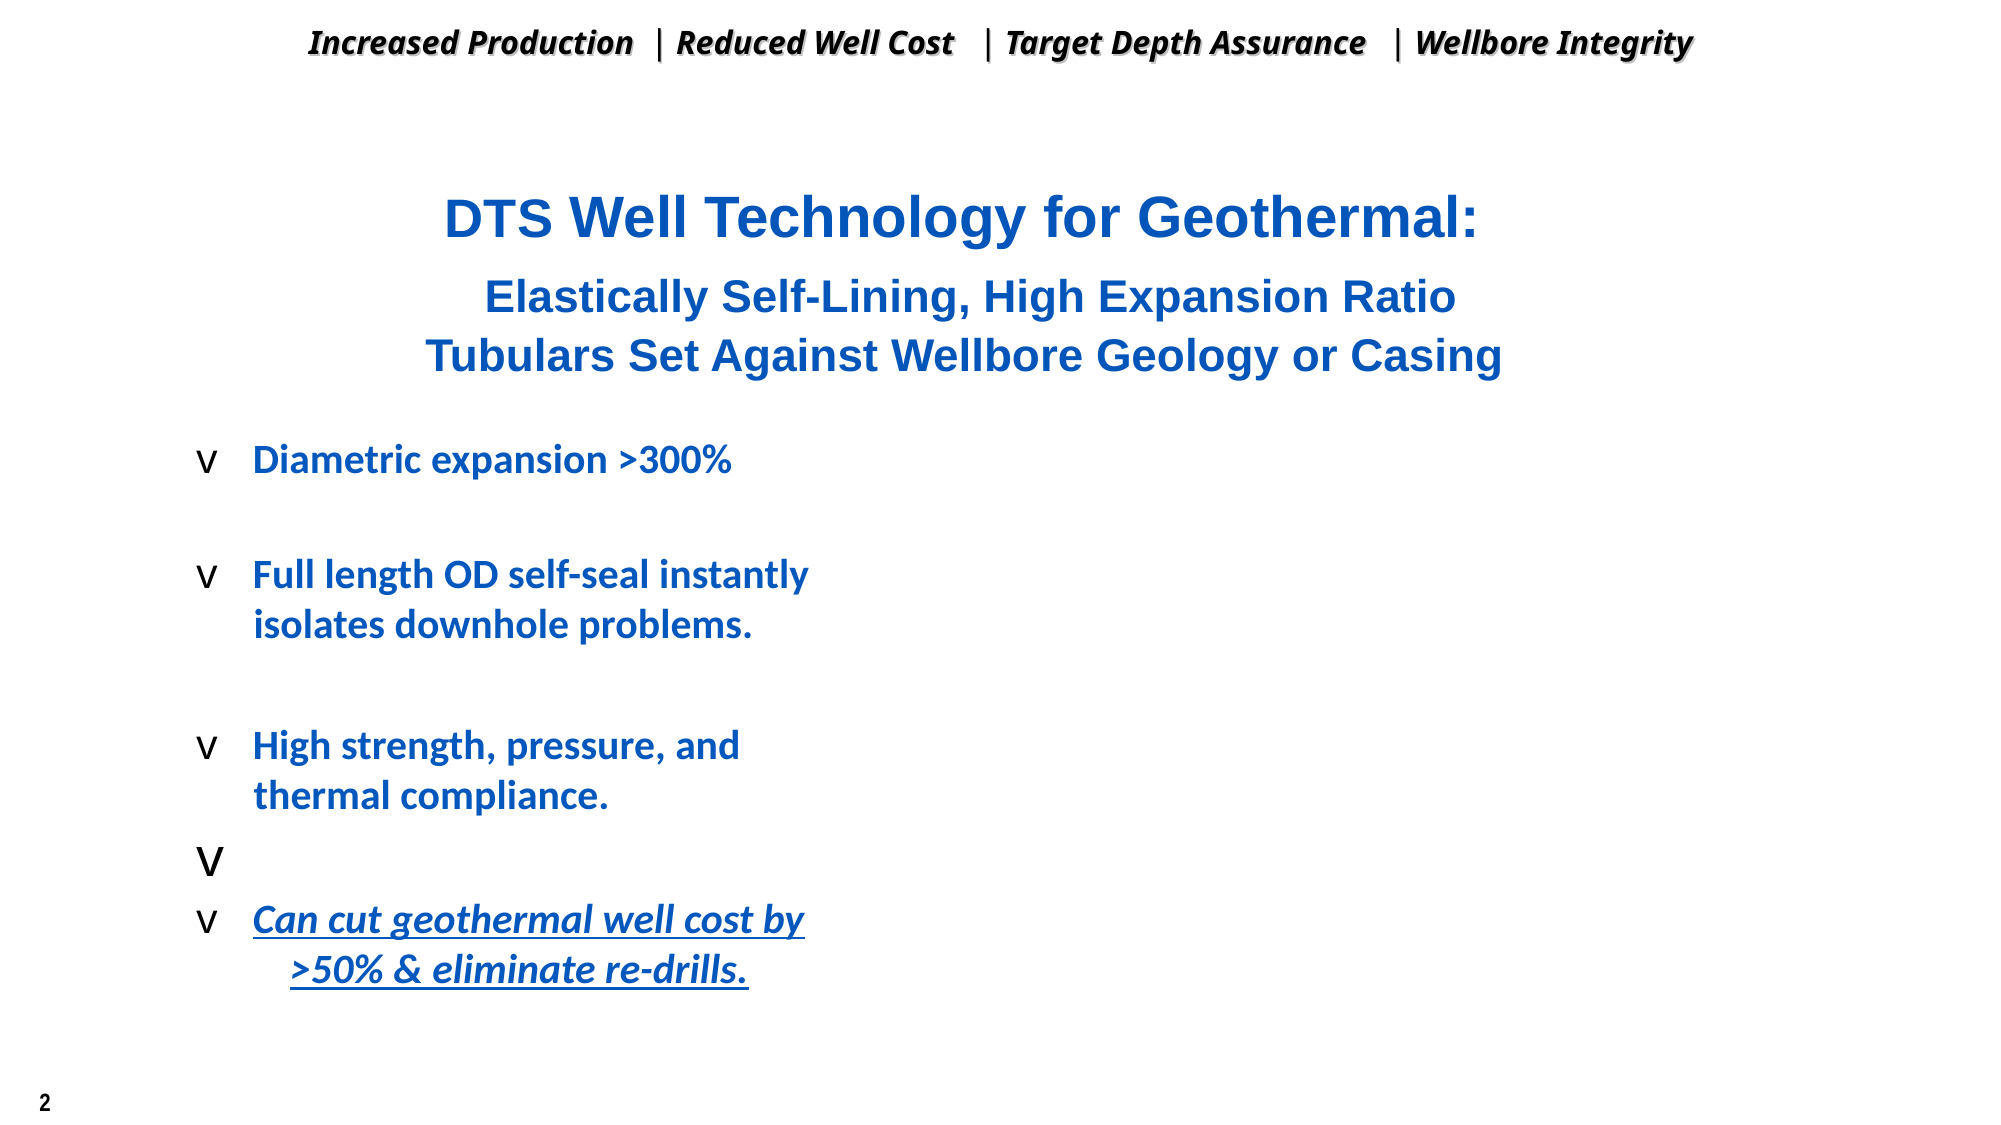

Increased Production │ Reduced Well Cost │ Target Depth Assurance │ Wellbore Integrity
DTS Well Technology for Geothermal:
 Diametric expansion >300%
 Full length OD self-seal instantly
 isolates downhole problems.
 High strength, pressure, and
 thermal compliance.
 Can cut geothermal well cost by >50% & eliminate re-drills.
Elastically Self-Lining, High Expansion Ratio Tubulars Set Against Wellbore Geology or Casing
2